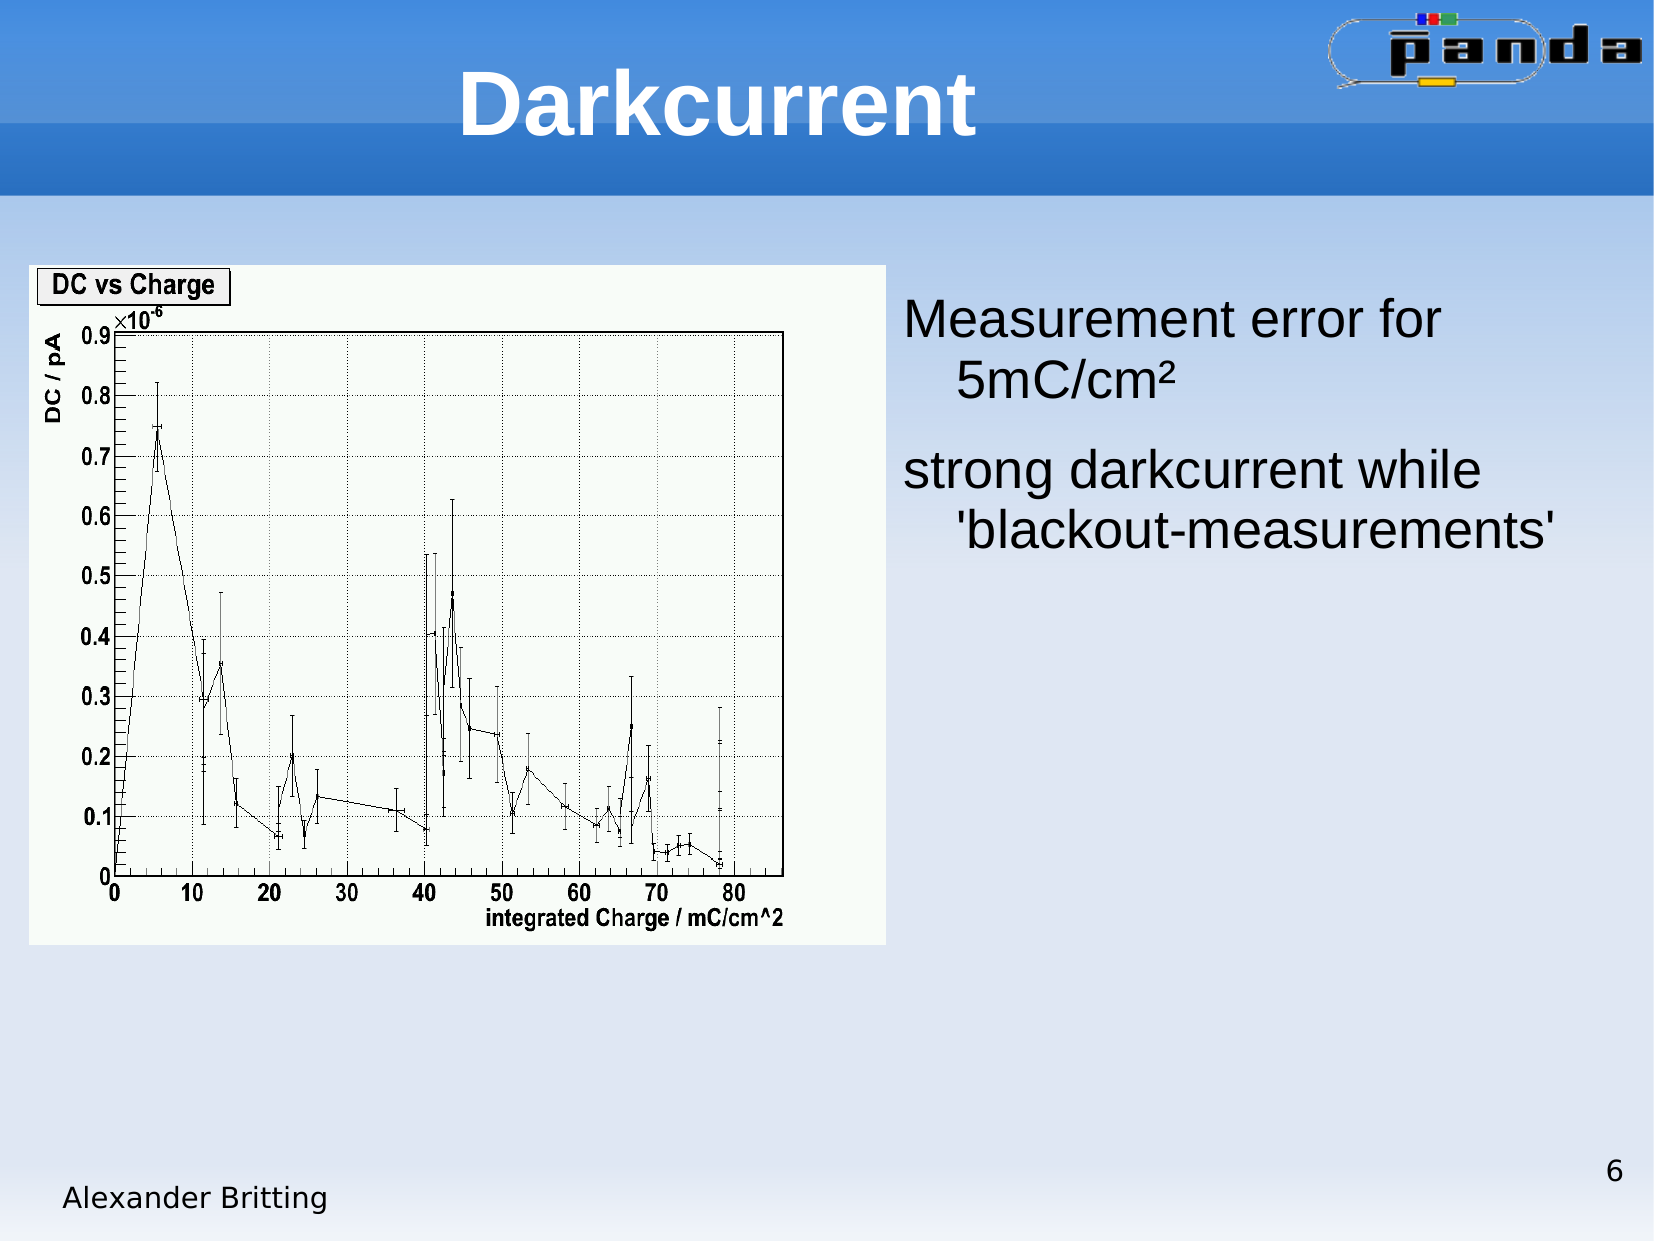

# Darkcurrent
Measurement error for 5mC/cm²
strong darkcurrent while 'blackout-measurements'
6
Alexander Britting